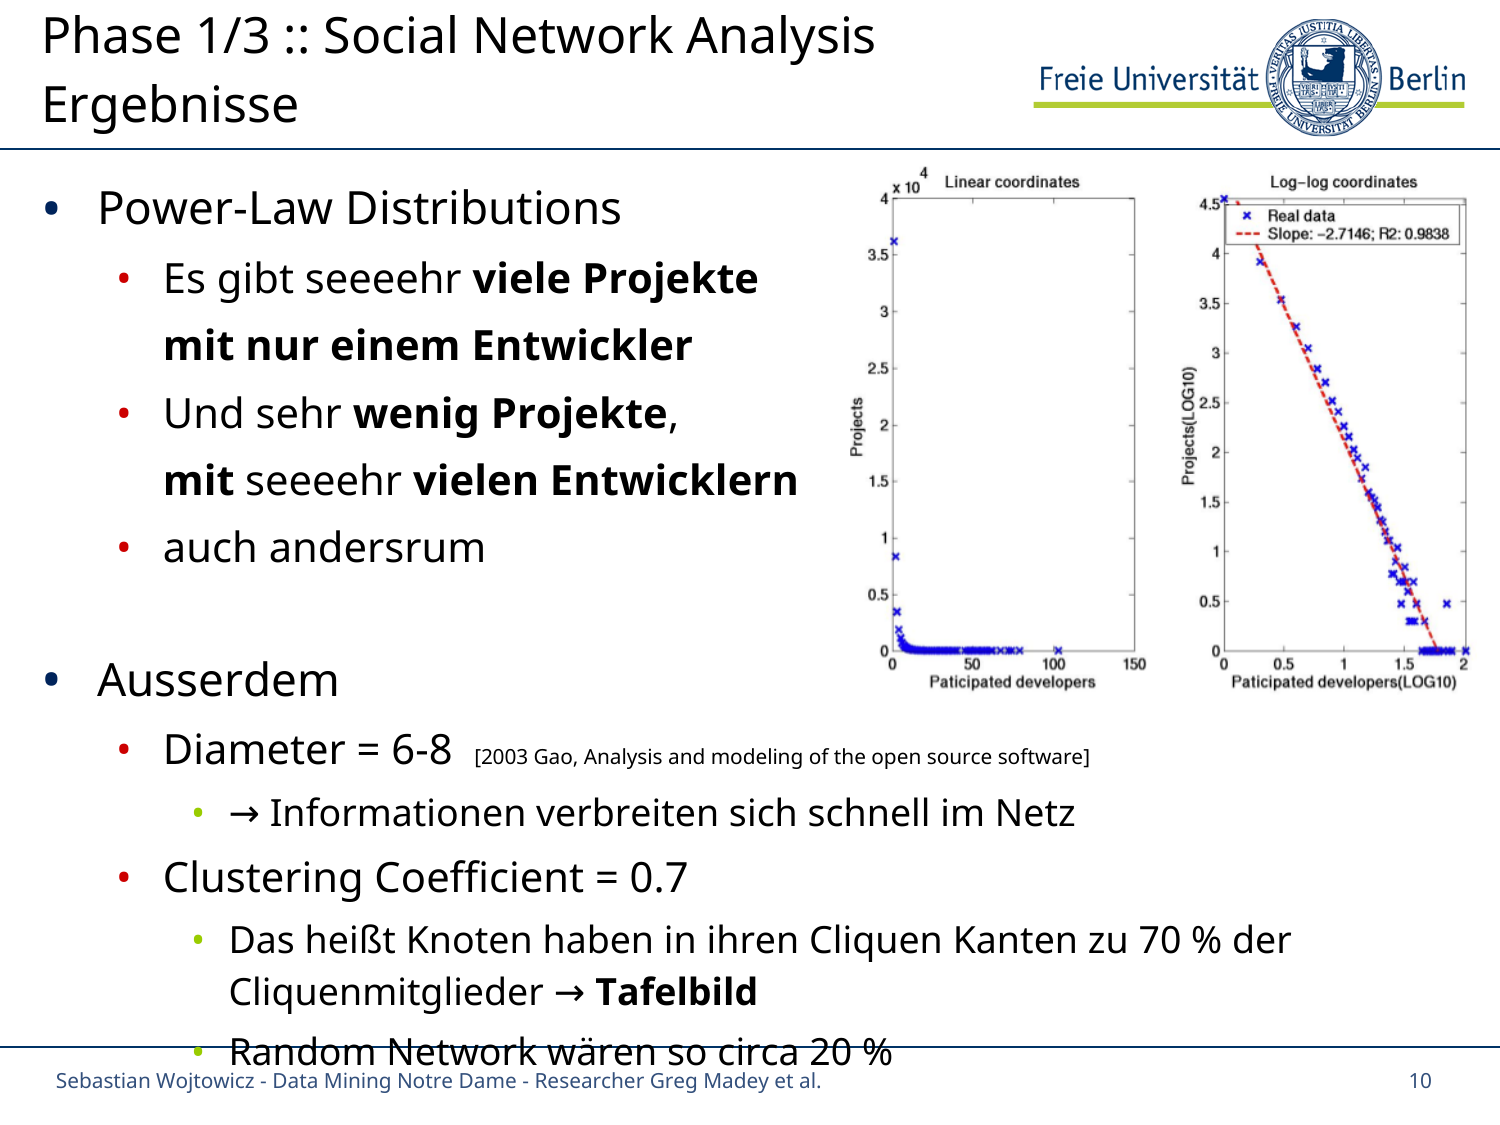

# Phase 1/3 :: Social Network Analysis Ergebnisse
Power-Law Distributions
Es gibt seeeehr viele Projekte
mit nur einem Entwickler
Und sehr wenig Projekte,
mit seeeehr vielen Entwicklern
auch andersrum
Ausserdem
Diameter = 6-8 [2003 Gao, Analysis and modeling of the open source software]
→ Informationen verbreiten sich schnell im Netz
Clustering Coefficient = 0.7
Das heißt Knoten haben in ihren Cliquen Kanten zu 70 % der Cliquenmitglieder → Tafelbild
Random Network wären so circa 20 %
Sebastian Wojtowicz - Data Mining Notre Dame - Researcher Greg Madey et al.
10